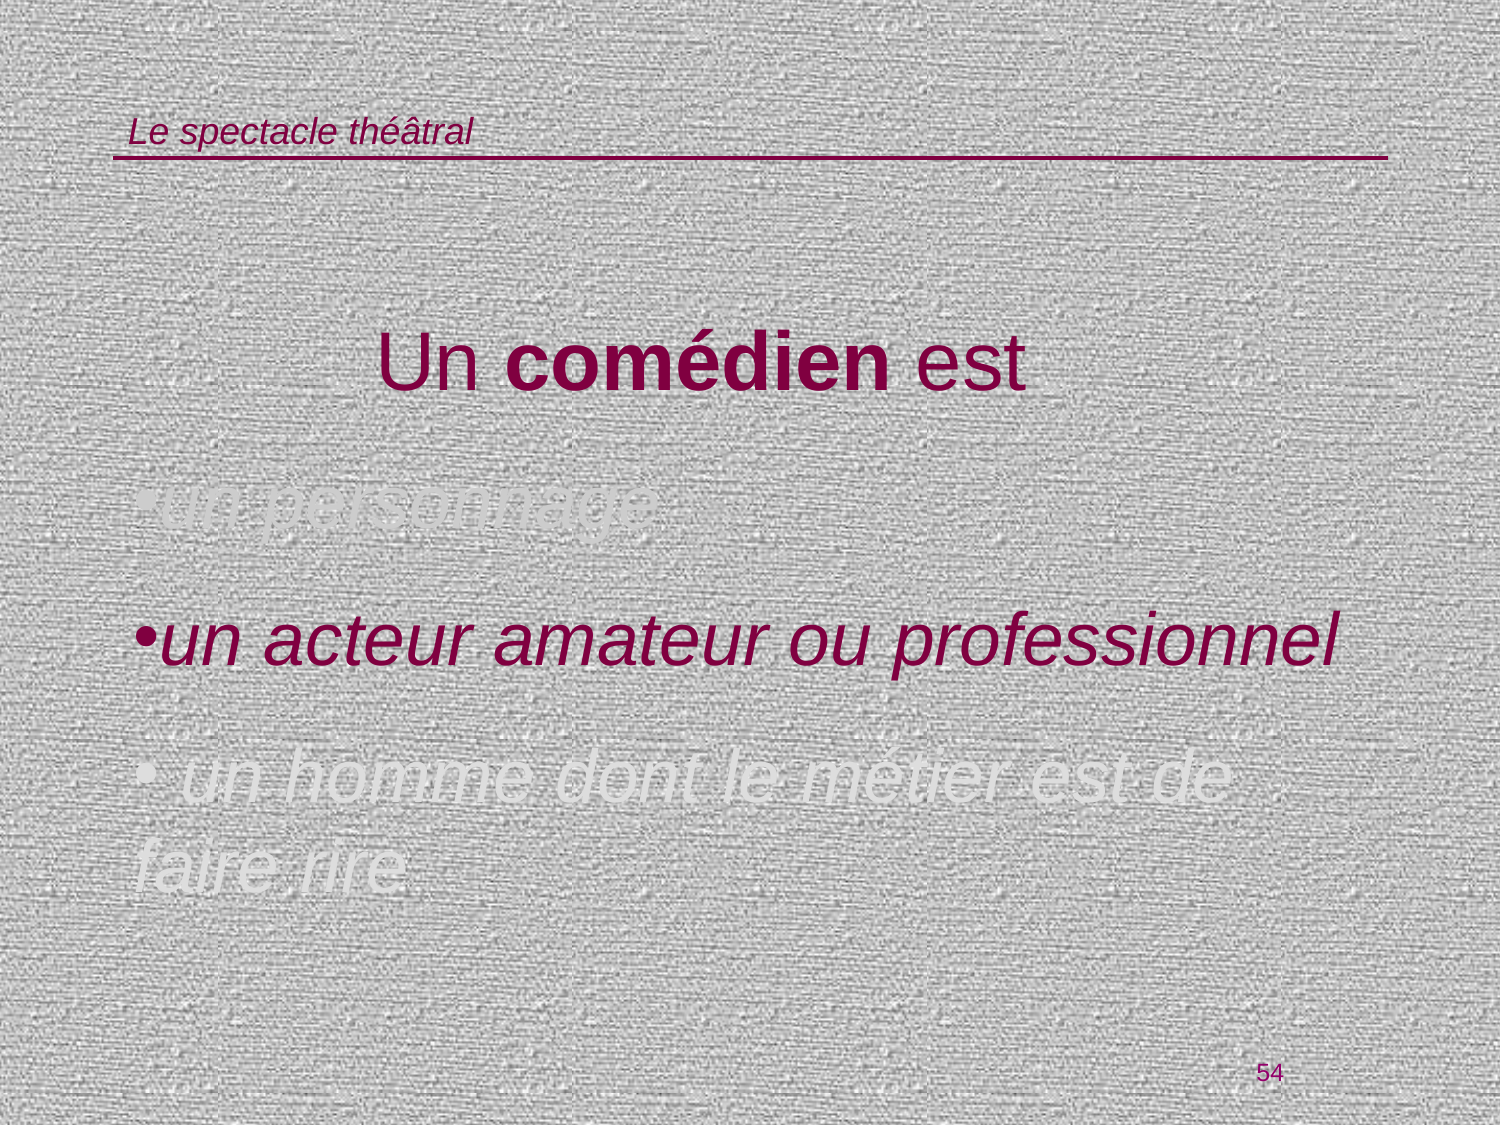

Un comédien est
un personnage
un acteur amateur ou professionnel
 un homme dont le métier est de faire rire
54